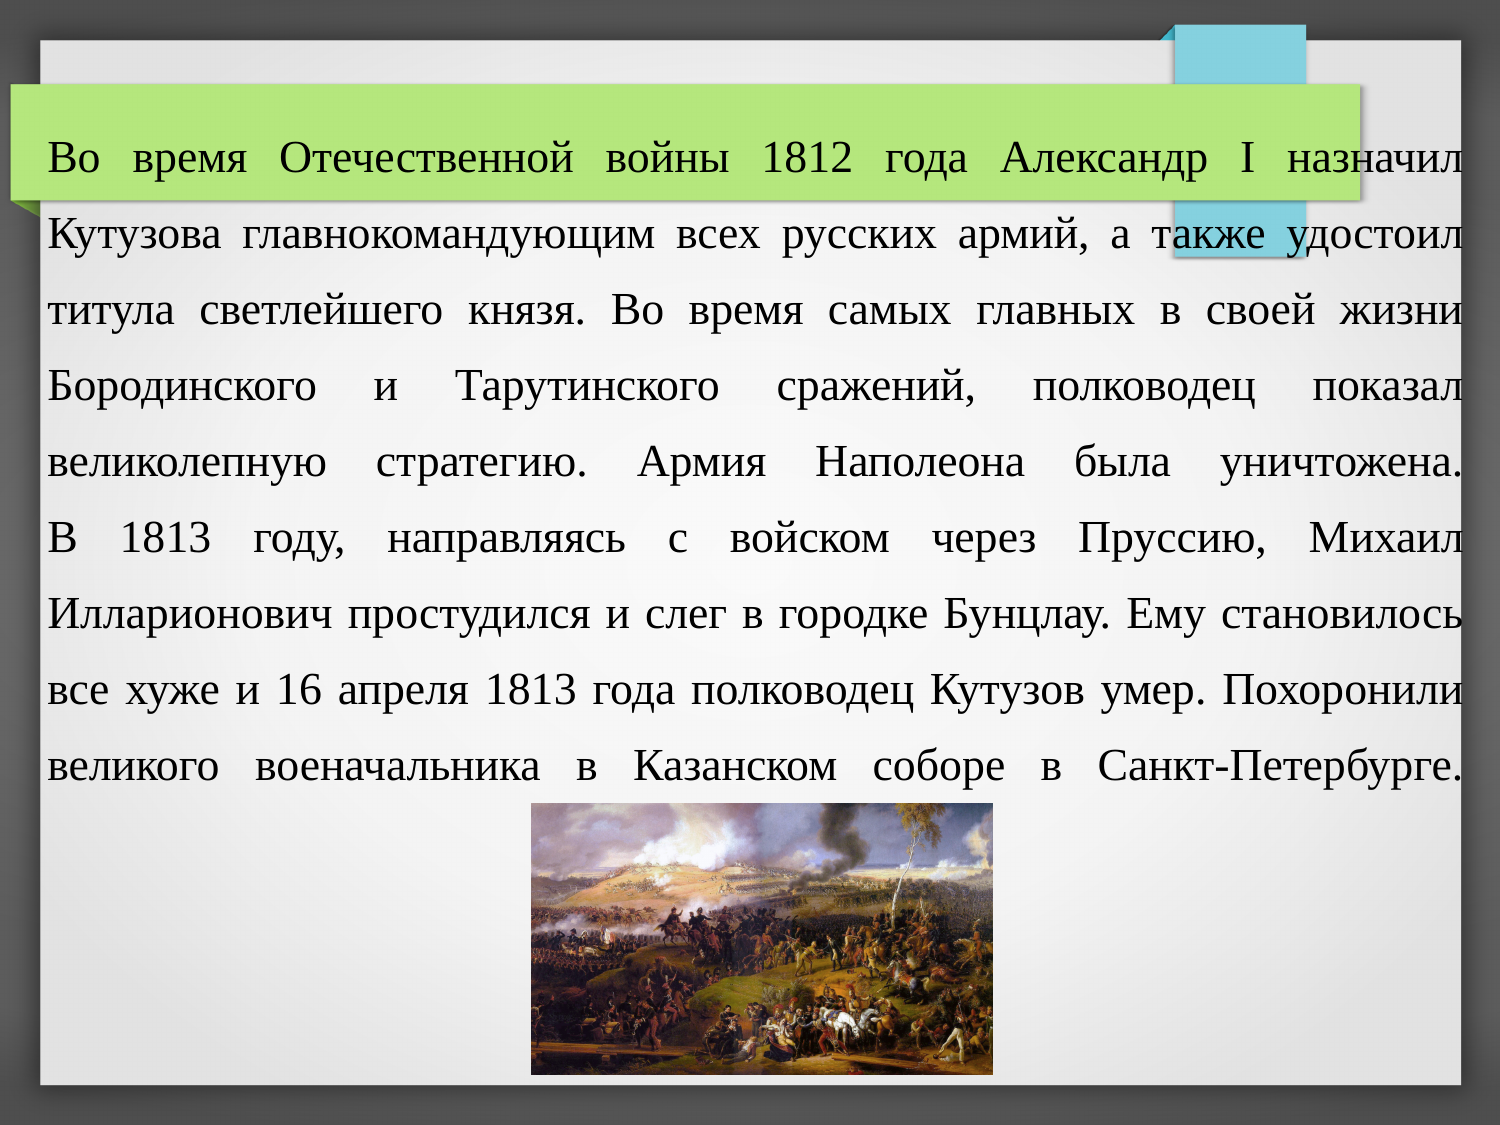

# Во время Отечественной войны 1812 года Александр I назначил Кутузова главнокомандующим всех русских армий, а также удостоил титула светлейшего князя. Во время самых главных в своей жизни Бородинского и Тарутинского сражений, полководец показал великолепную стратегию. Армия Наполеона была уничтожена. В 1813 году, направляясь с войском через Пруссию, Михаил Илларионович простудился и слег в городке Бунцлау. Ему становилось все хуже и 16 апреля 1813 года полководец Кутузов умер. Похоронили великого военачальника в Казанском соборе в Санкт-Петербурге.